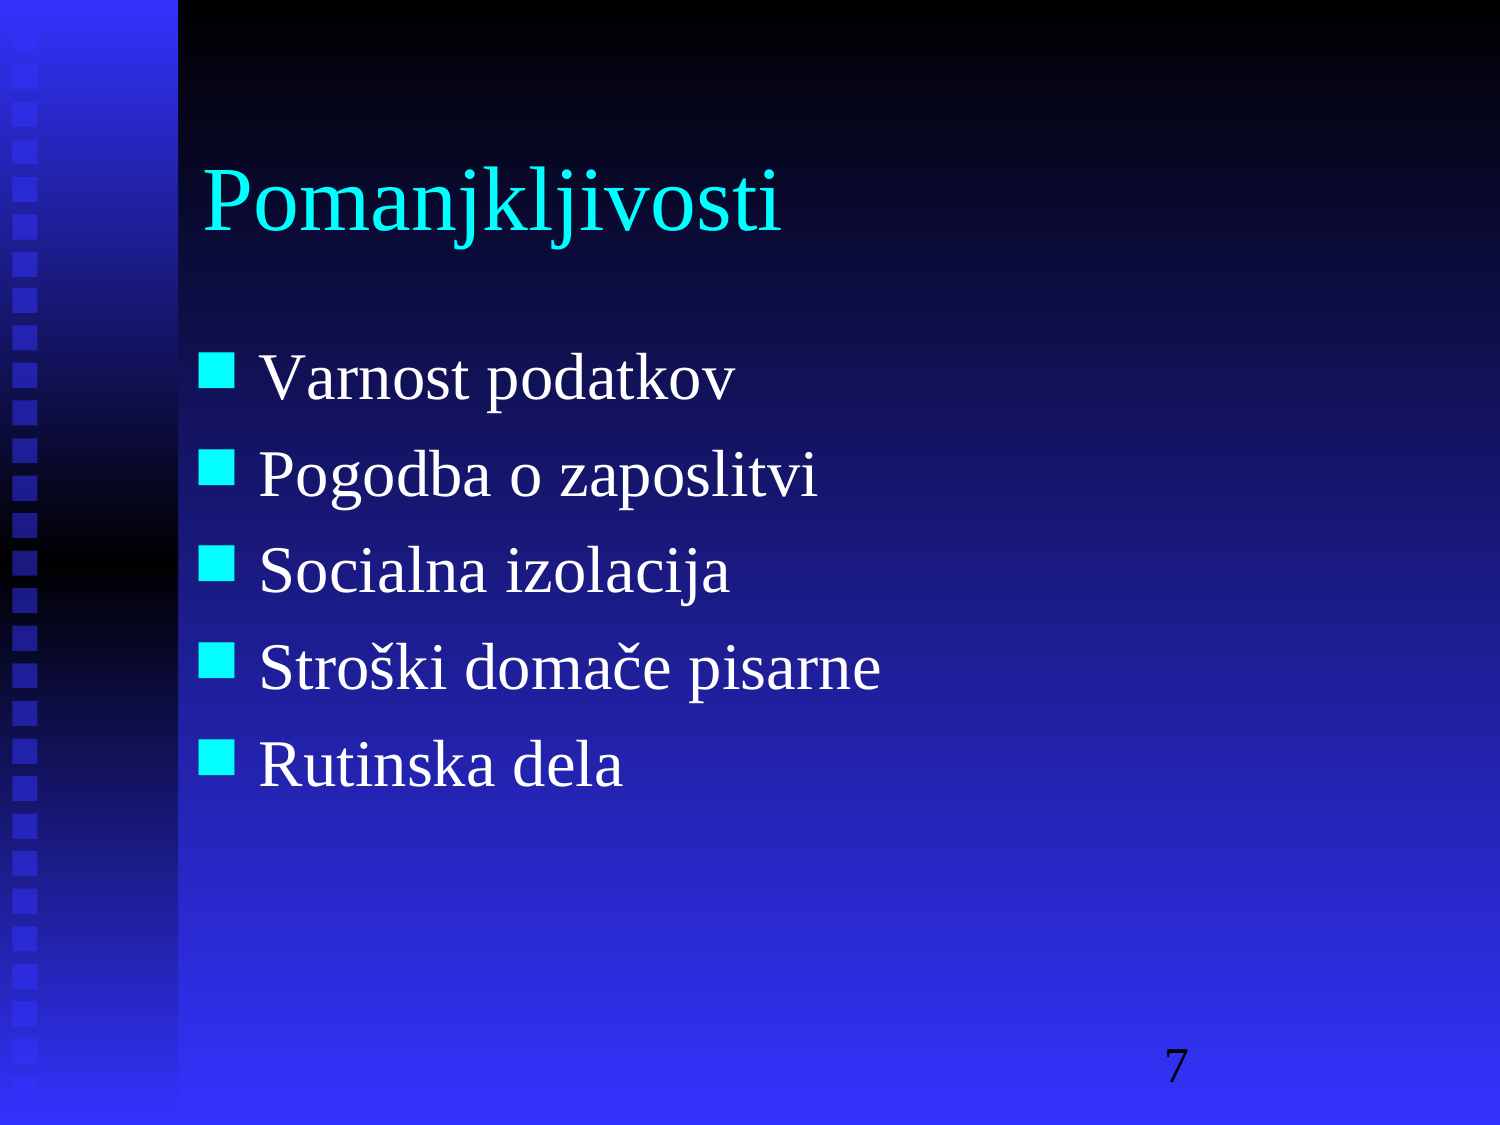

# Pomanjkljivosti
Varnost podatkov
Pogodba o zaposlitvi
Socialna izolacija
Stroški domače pisarne
Rutinska dela
7